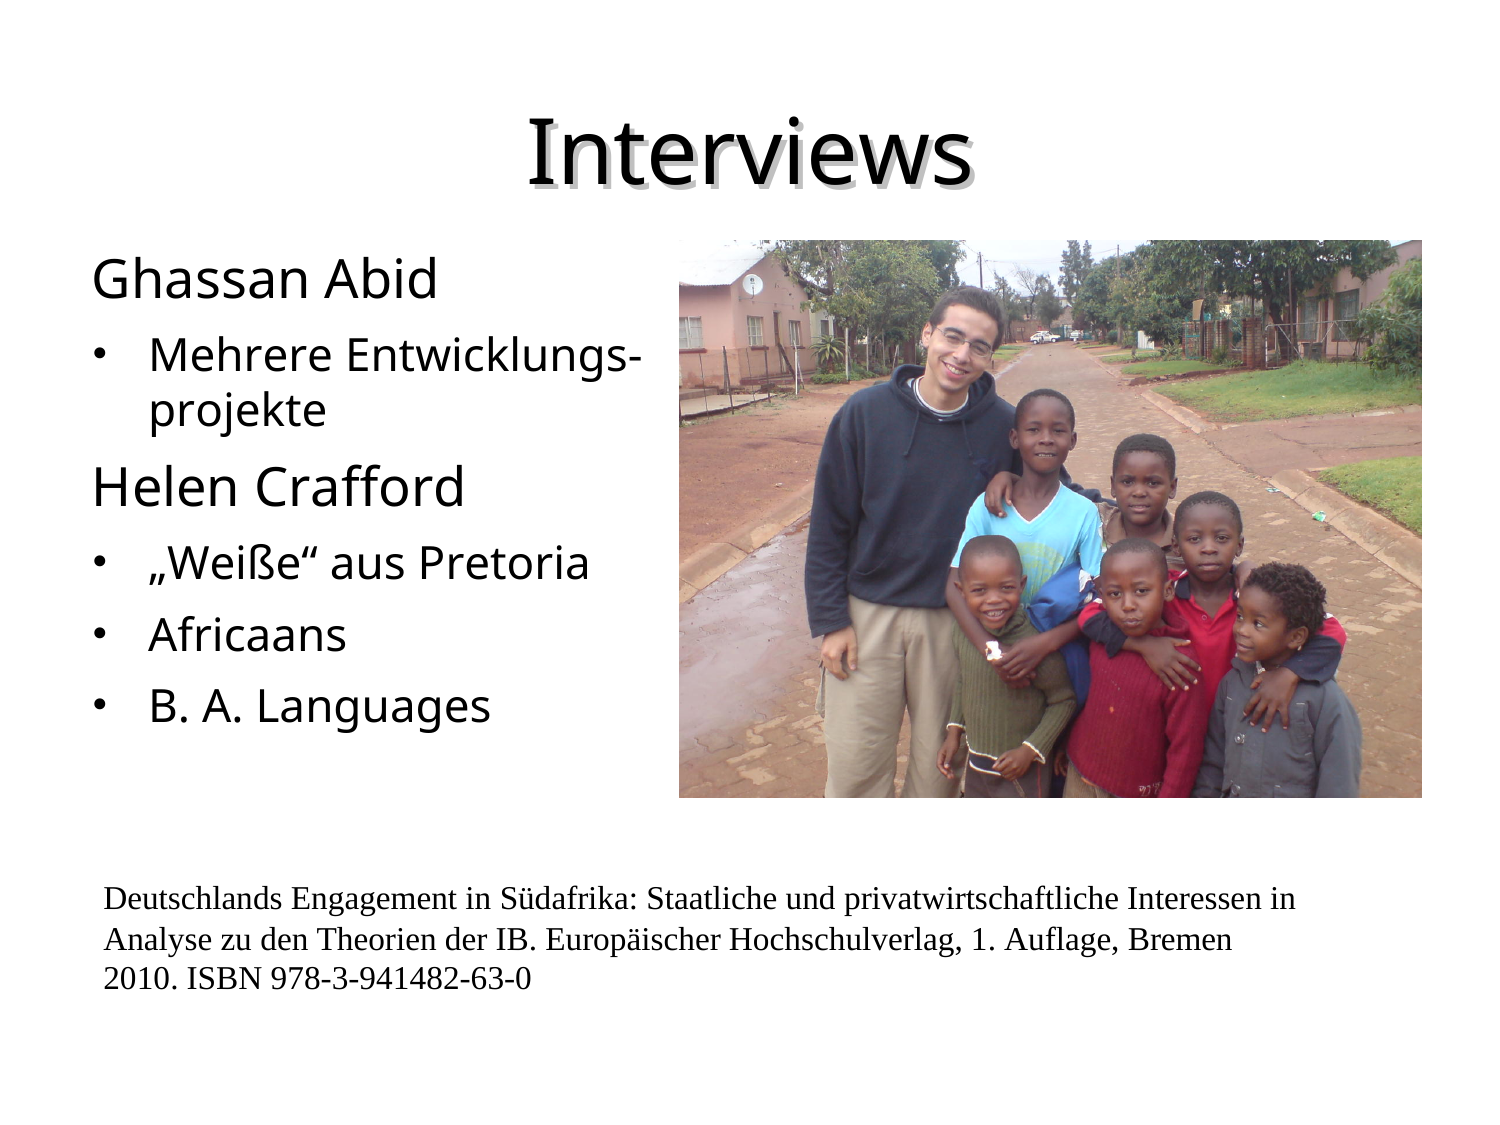

# Interviews
Ghassan Abid
Mehrere Entwicklungs-
projekte
Helen Crafford
„Weiße“ aus Pretoria
Africaans
B. A. Languages
Deutschlands Engagement in Südafrika: Staatliche und privatwirtschaftliche Interessen in Analyse zu den Theorien der IB. Europäischer Hochschulverlag, 1. Auflage, Bremen 2010. ISBN 978-3-941482-63-0